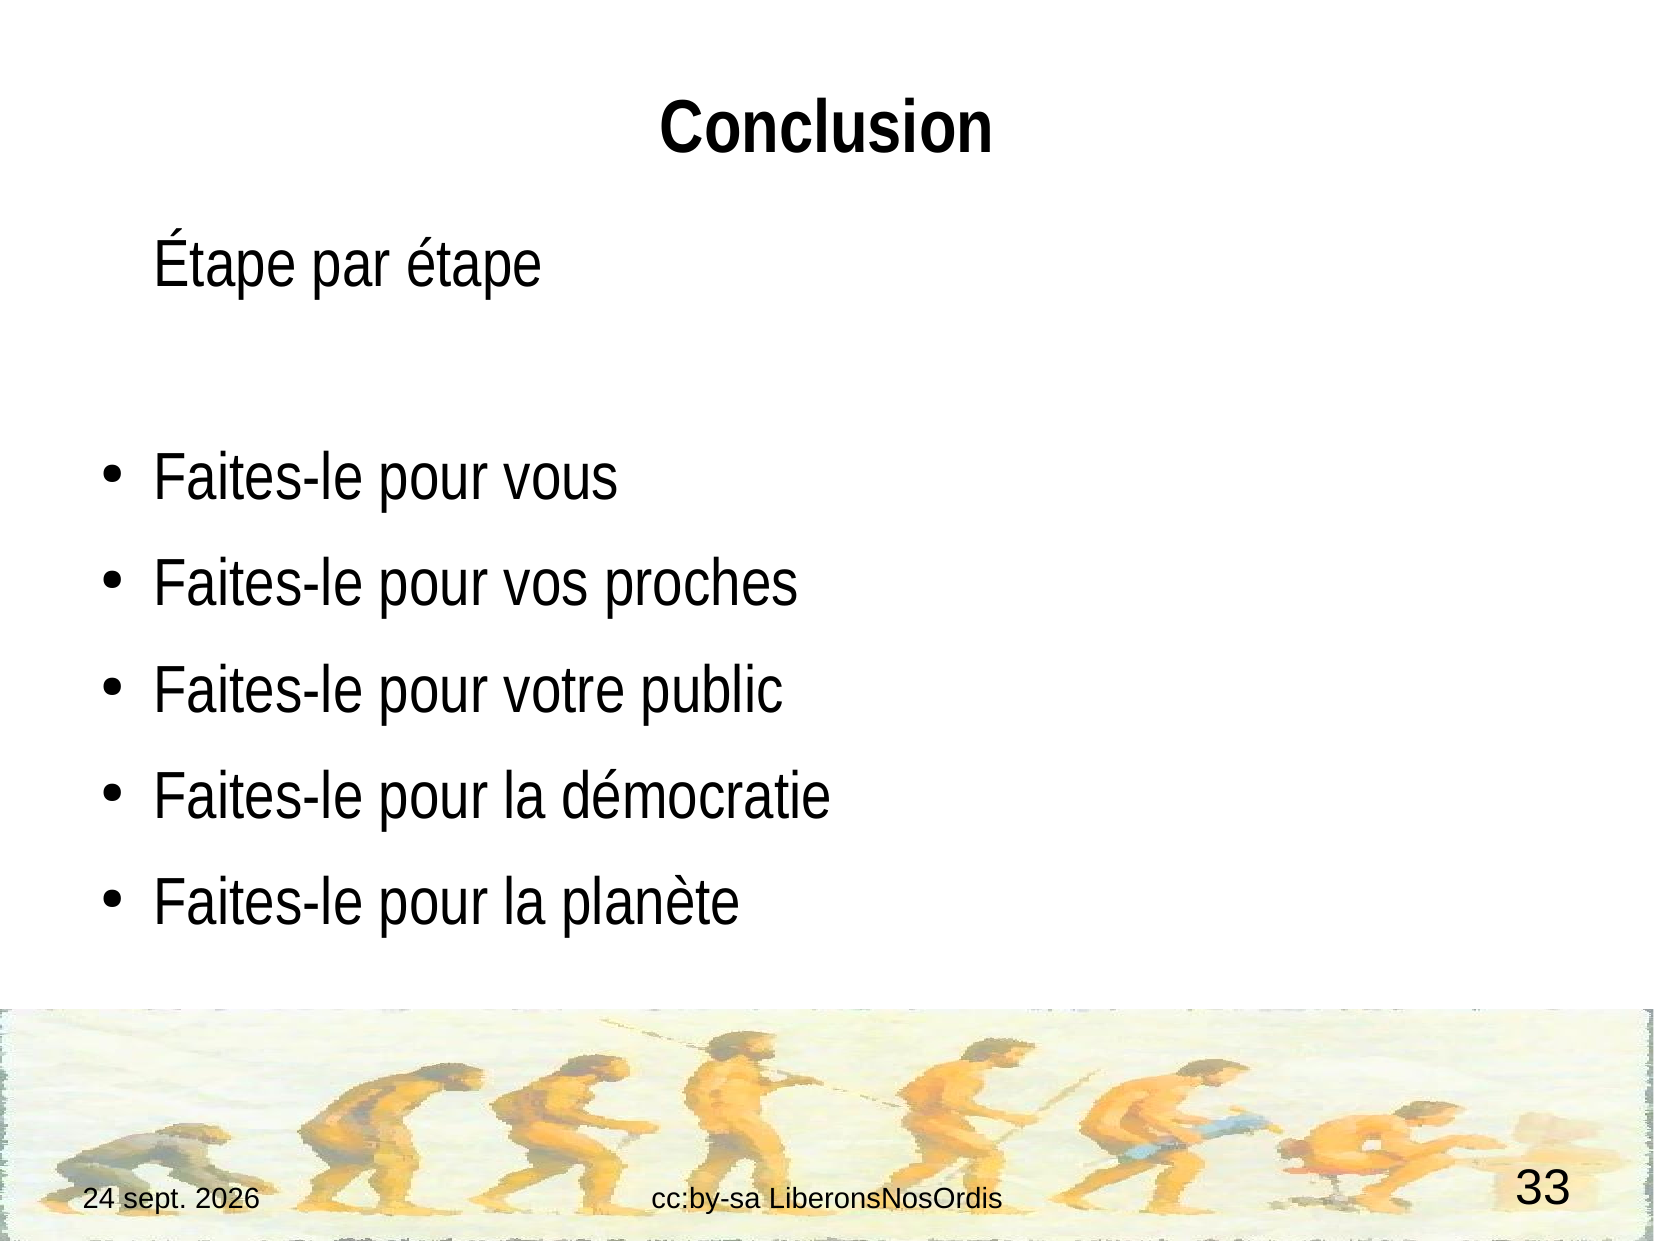

# Conclusion
Étape par étape
Faites-le pour vous
Faites-le pour vos proches
Faites-le pour votre public
Faites-le pour la démocratie
Faites-le pour la planète
cc:by-sa LiberonsNosOrdis
33